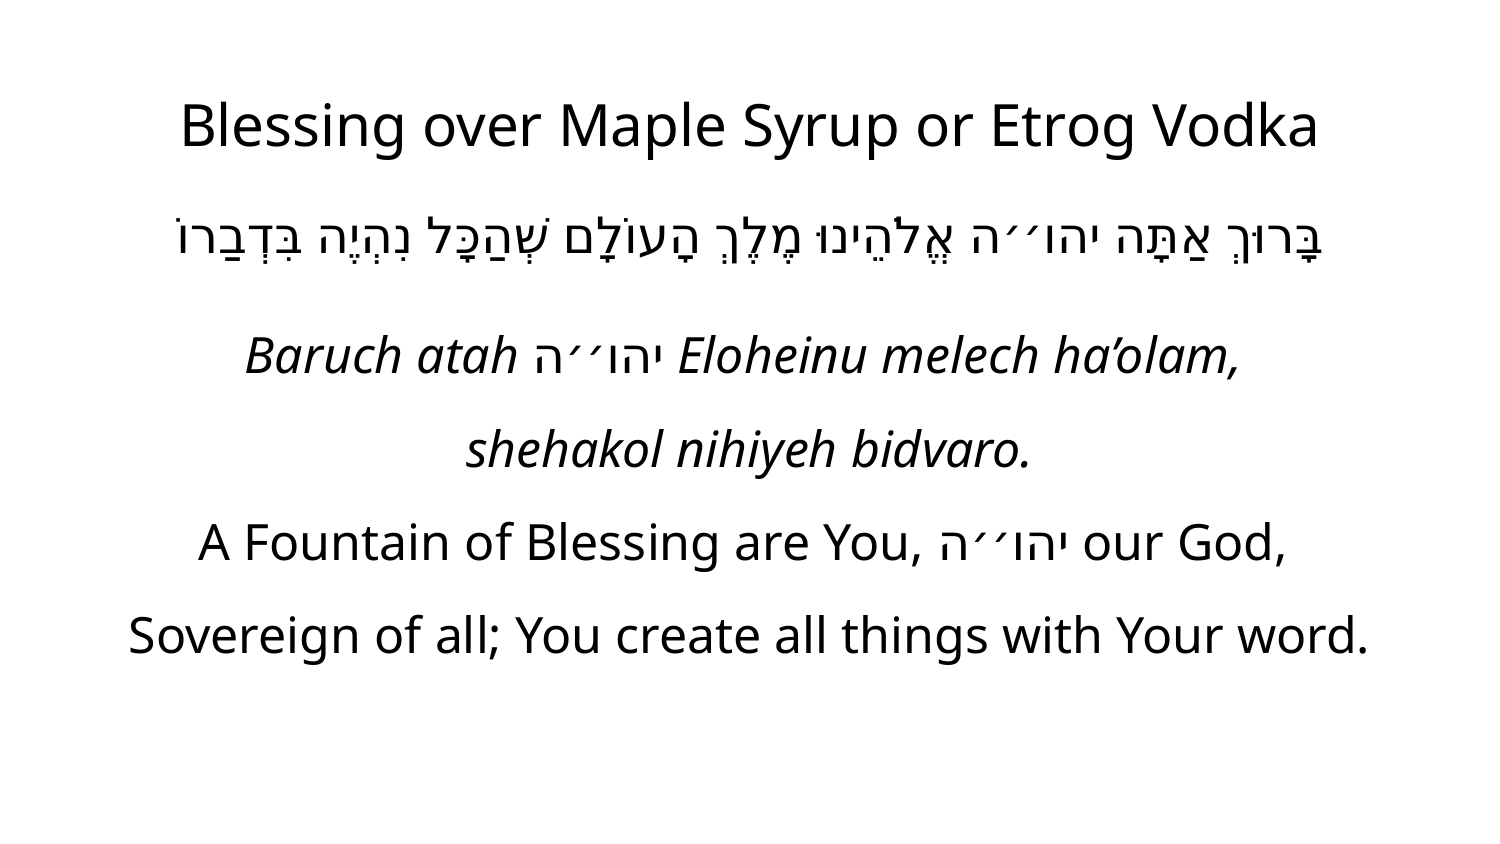

# Blessing over Maple Syrup or Etrog Vodka
בָּרוּךְ אַתָּה יהו׳׳ה אֱלֹהֵינוּ מֶלֶךְ הָעוֹלָם שְׁהַכָּל נִהְיֶה בִּדְבַרוֹ
Baruch atah יהו׳׳ה Eloheinu melech ha’olam,
shehakol nihiyeh bidvaro.
A Fountain of Blessing are You, יהו׳׳ה our God,
Sovereign of all; You create all things with Your word.